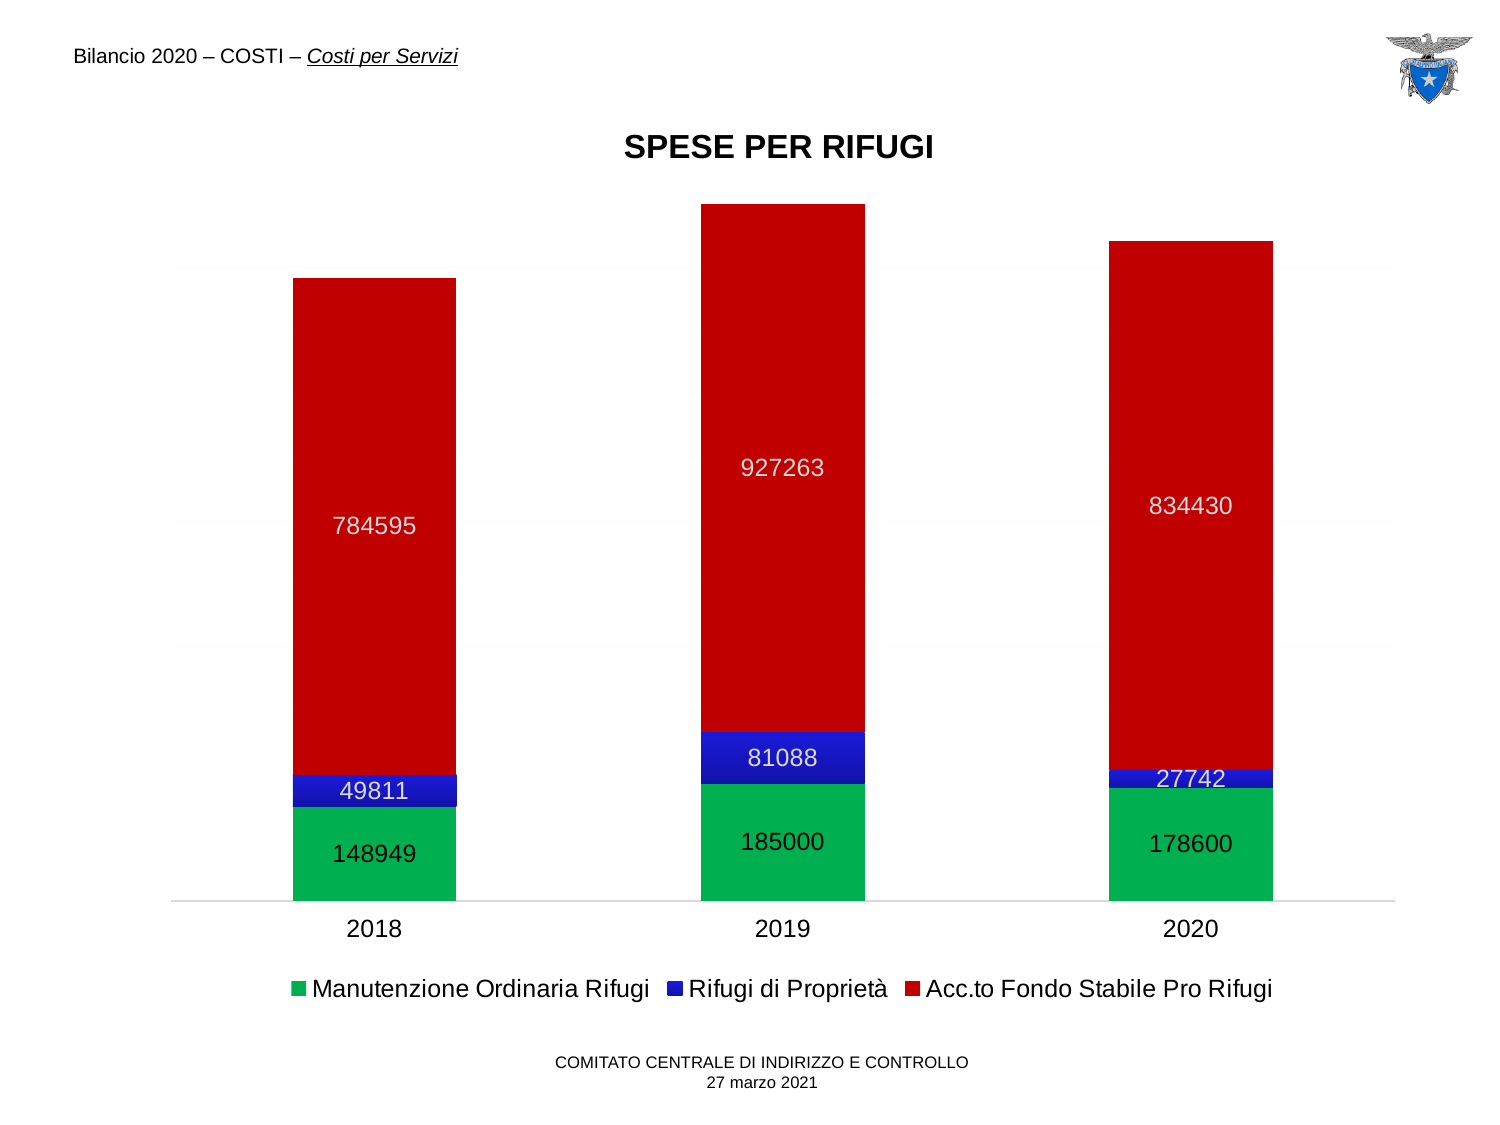

Bilancio 2020 – COSTI – Costi per Servizi
SPESE PER RIFUGI
### Chart
| Category | Manutenzione Ordinaria Rifugi | Rifugi di Proprietà | Acc.to Fondo Stabile Pro Rifugi |
|---|---|---|---|
| 2018 | 148949.0 | 49811.0 | 784595.0 |
| 2019 | 185000.0 | 81088.0 | 927263.0 |
| 2020 | 178600.0 | 27742.0 | 834430.0 |COMITATO CENTRALE DI INDIRIZZO E CONTROLLO
27 marzo 2021